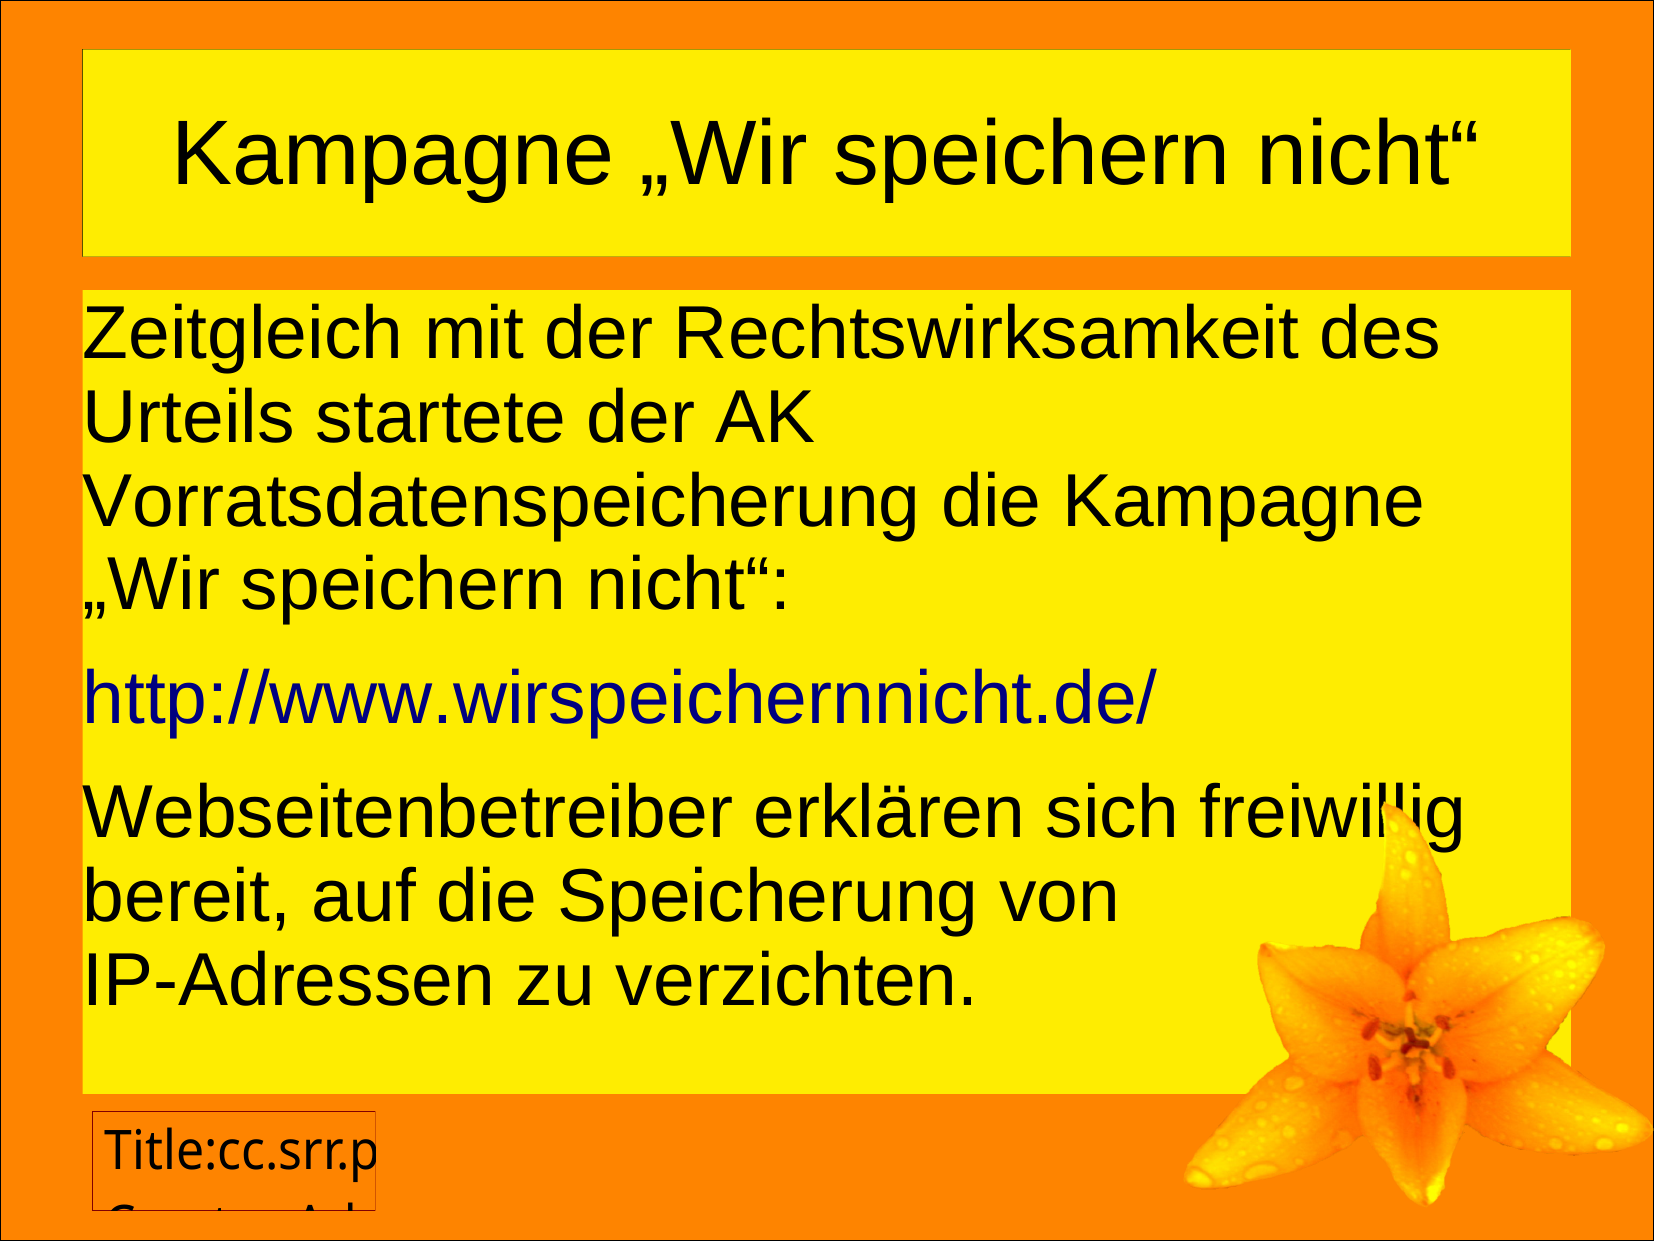

# Kampagne „Wir speichern nicht“
Zeitgleich mit der Rechtswirksamkeit des Urteils startete der AK Vorratsdatenspeicherung die Kampagne „Wir speichern nicht“:
http://www.wirspeichernnicht.de/
Webseitenbetreiber erklären sich freiwillig bereit, auf die Speicherung von
IP-Adressen zu verzichten.